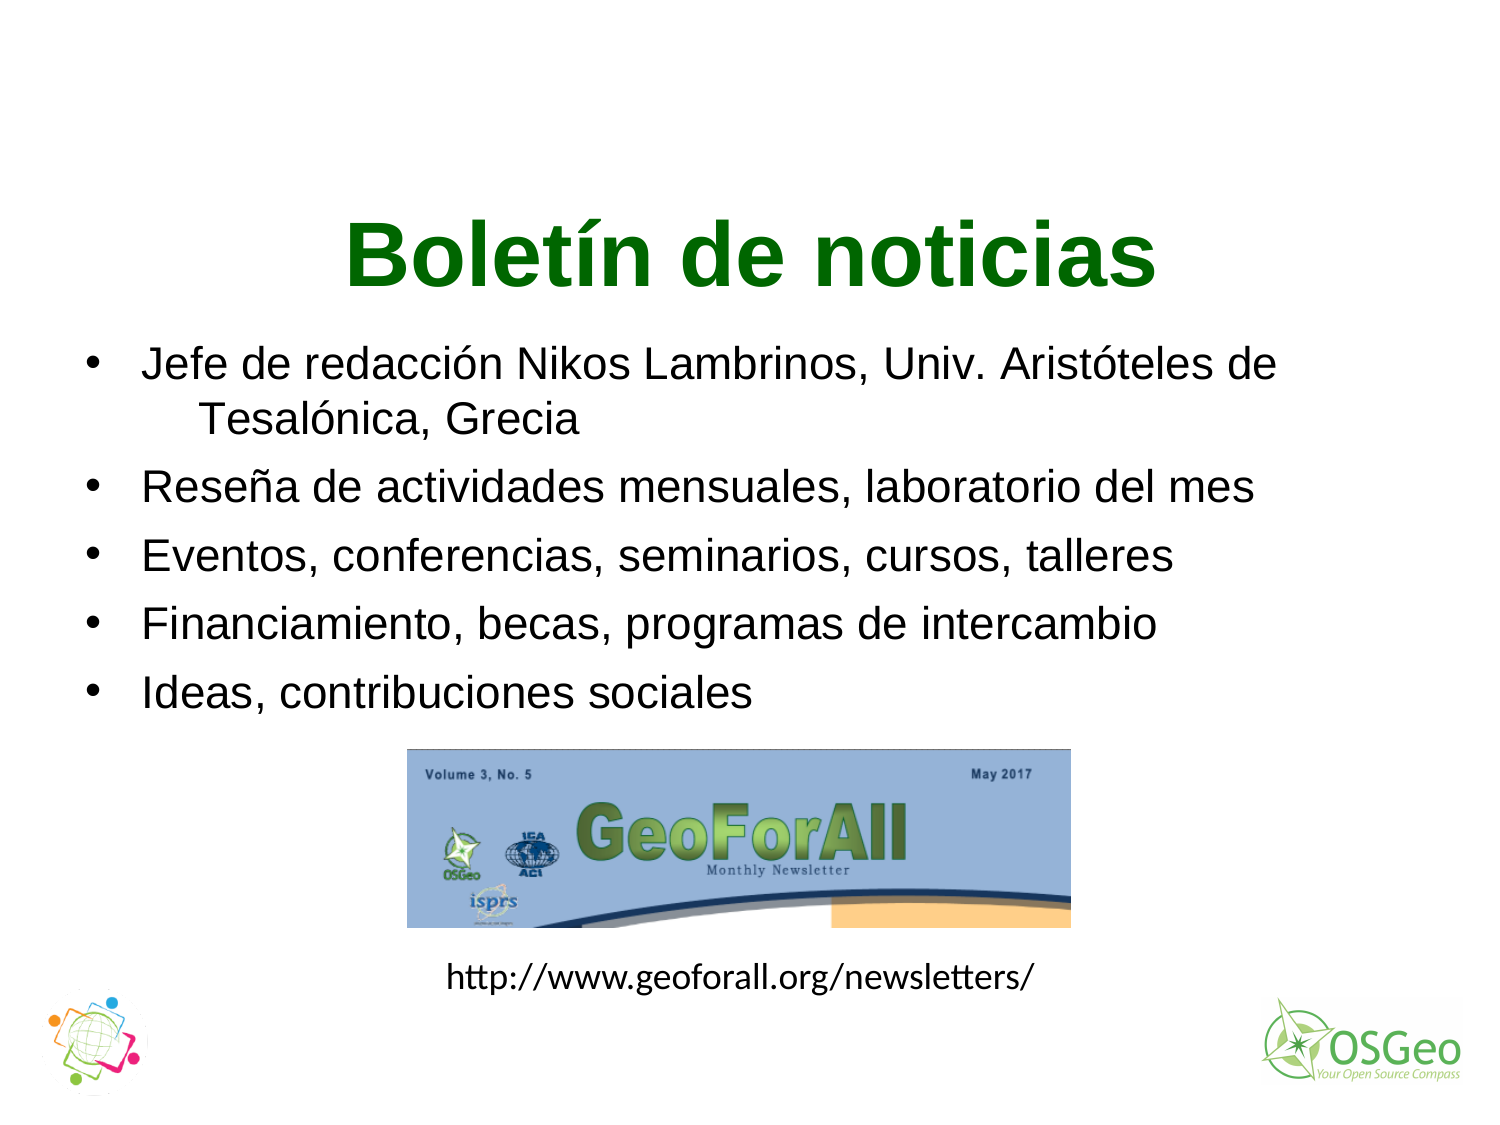

# Boletín de noticias
Jefe de redacción Nikos Lambrinos, Univ. Aristóteles de Tesalónica, Grecia
Reseña de actividades mensuales, laboratorio del mes
Eventos, conferencias, seminarios, cursos, talleres
Financiamiento, becas, programas de intercambio
Ideas, contribuciones sociales
http://www.geoforall.org/newsletters/